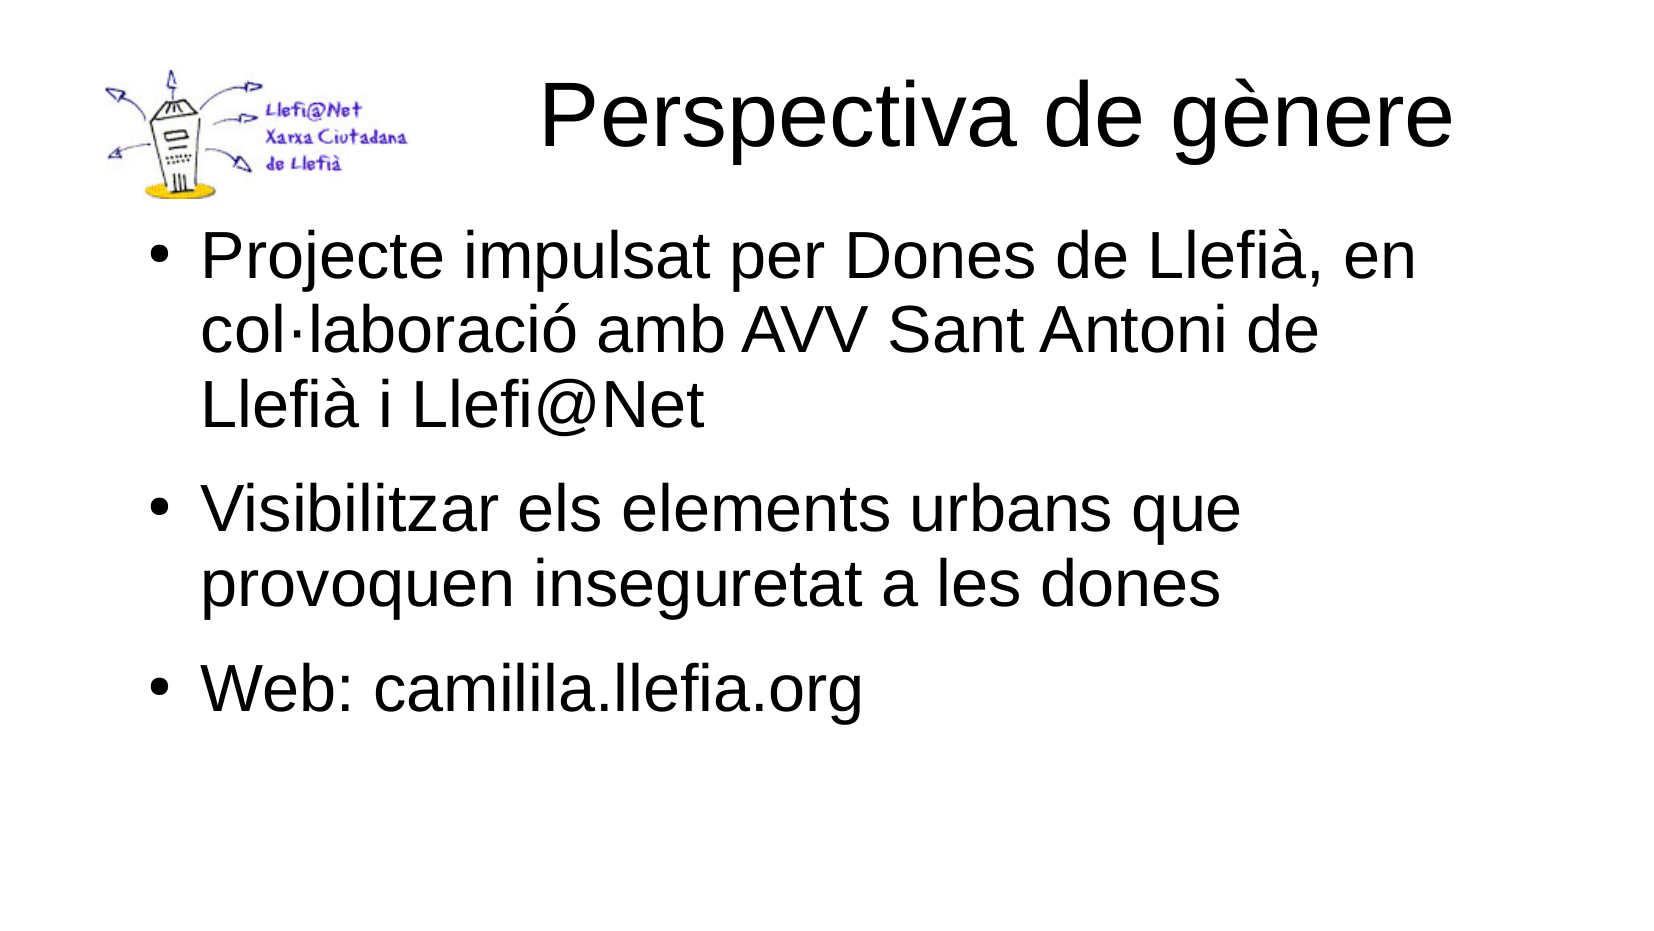

# Perspectiva de gènere
Projecte impulsat per Dones de Llefià, en col·laboració amb AVV Sant Antoni de Llefià i Llefi@Net
Visibilitzar els elements urbans que provoquen inseguretat a les dones
Web: camilila.llefia.org